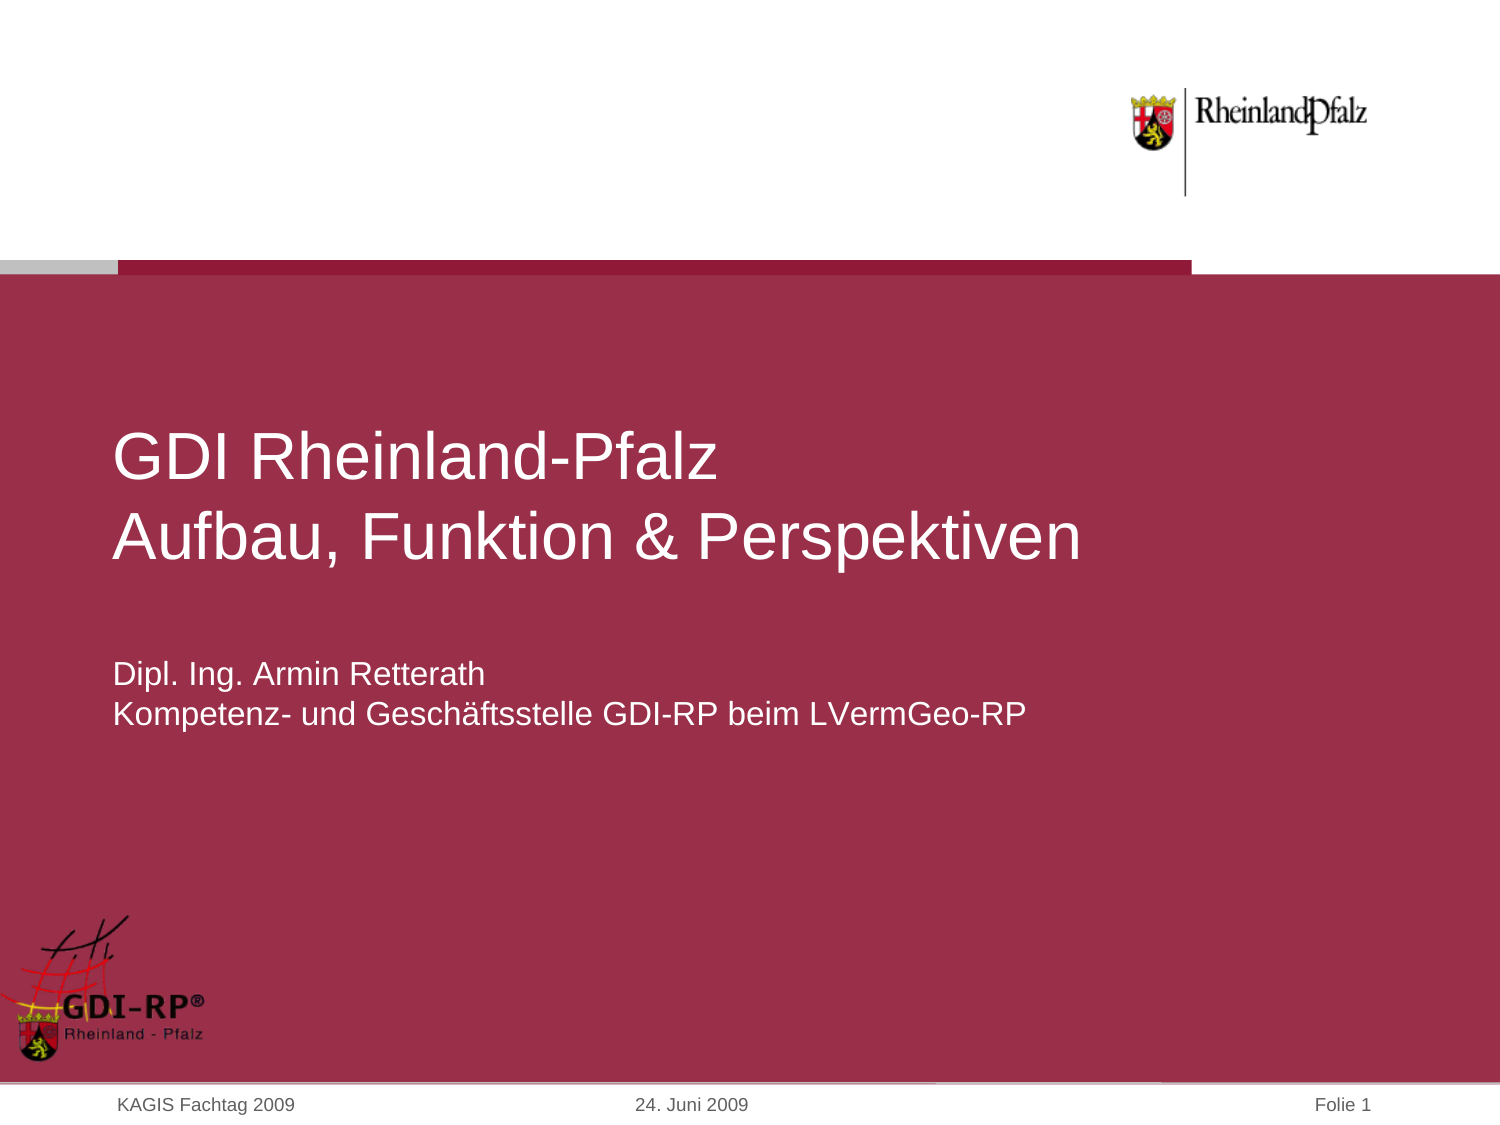

GDI Rheinland-Pfalz
Aufbau, Funktion & Perspektiven
Dipl. Ing. Armin Retterath
Kompetenz- und Geschäftsstelle GDI-RP beim LVermGeo-RP